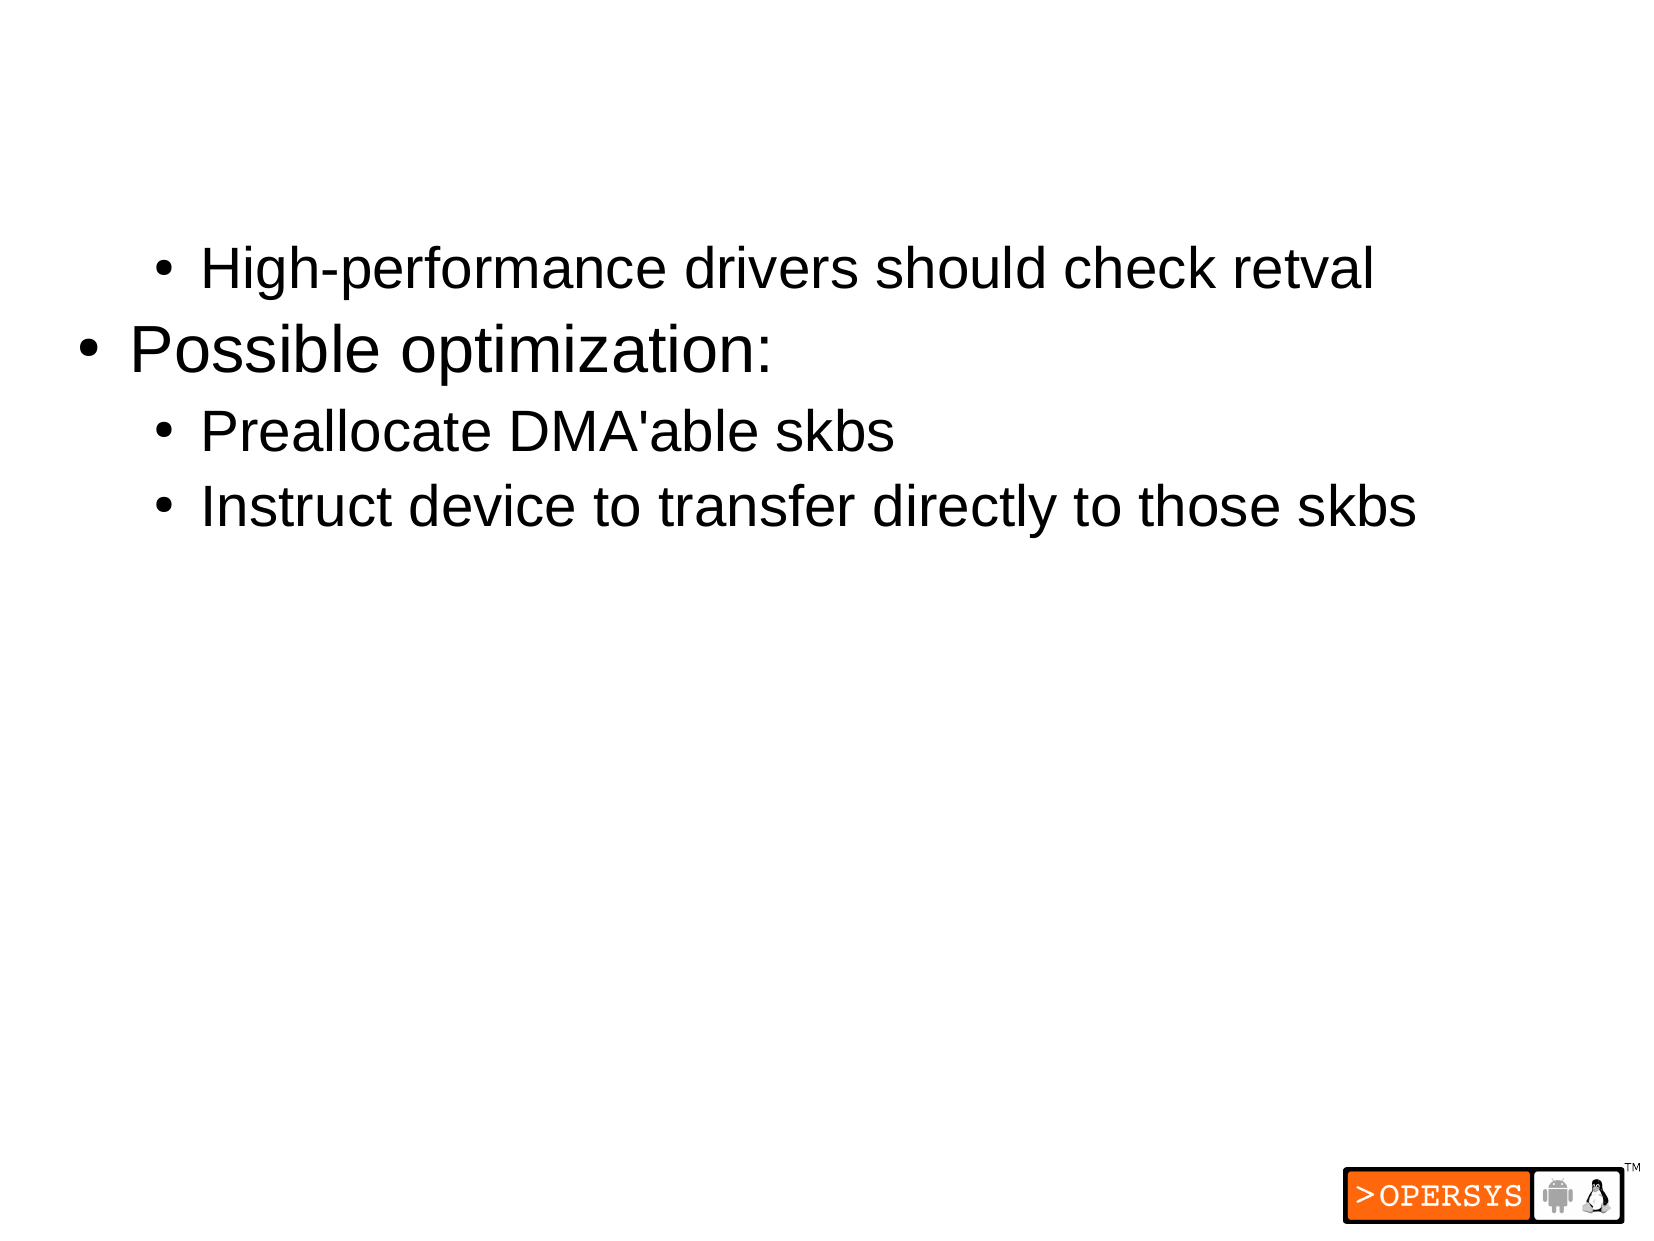

# High-performance drivers should check retval
Possible optimization:
Preallocate DMA'able skbs
Instruct device to transfer directly to those skbs